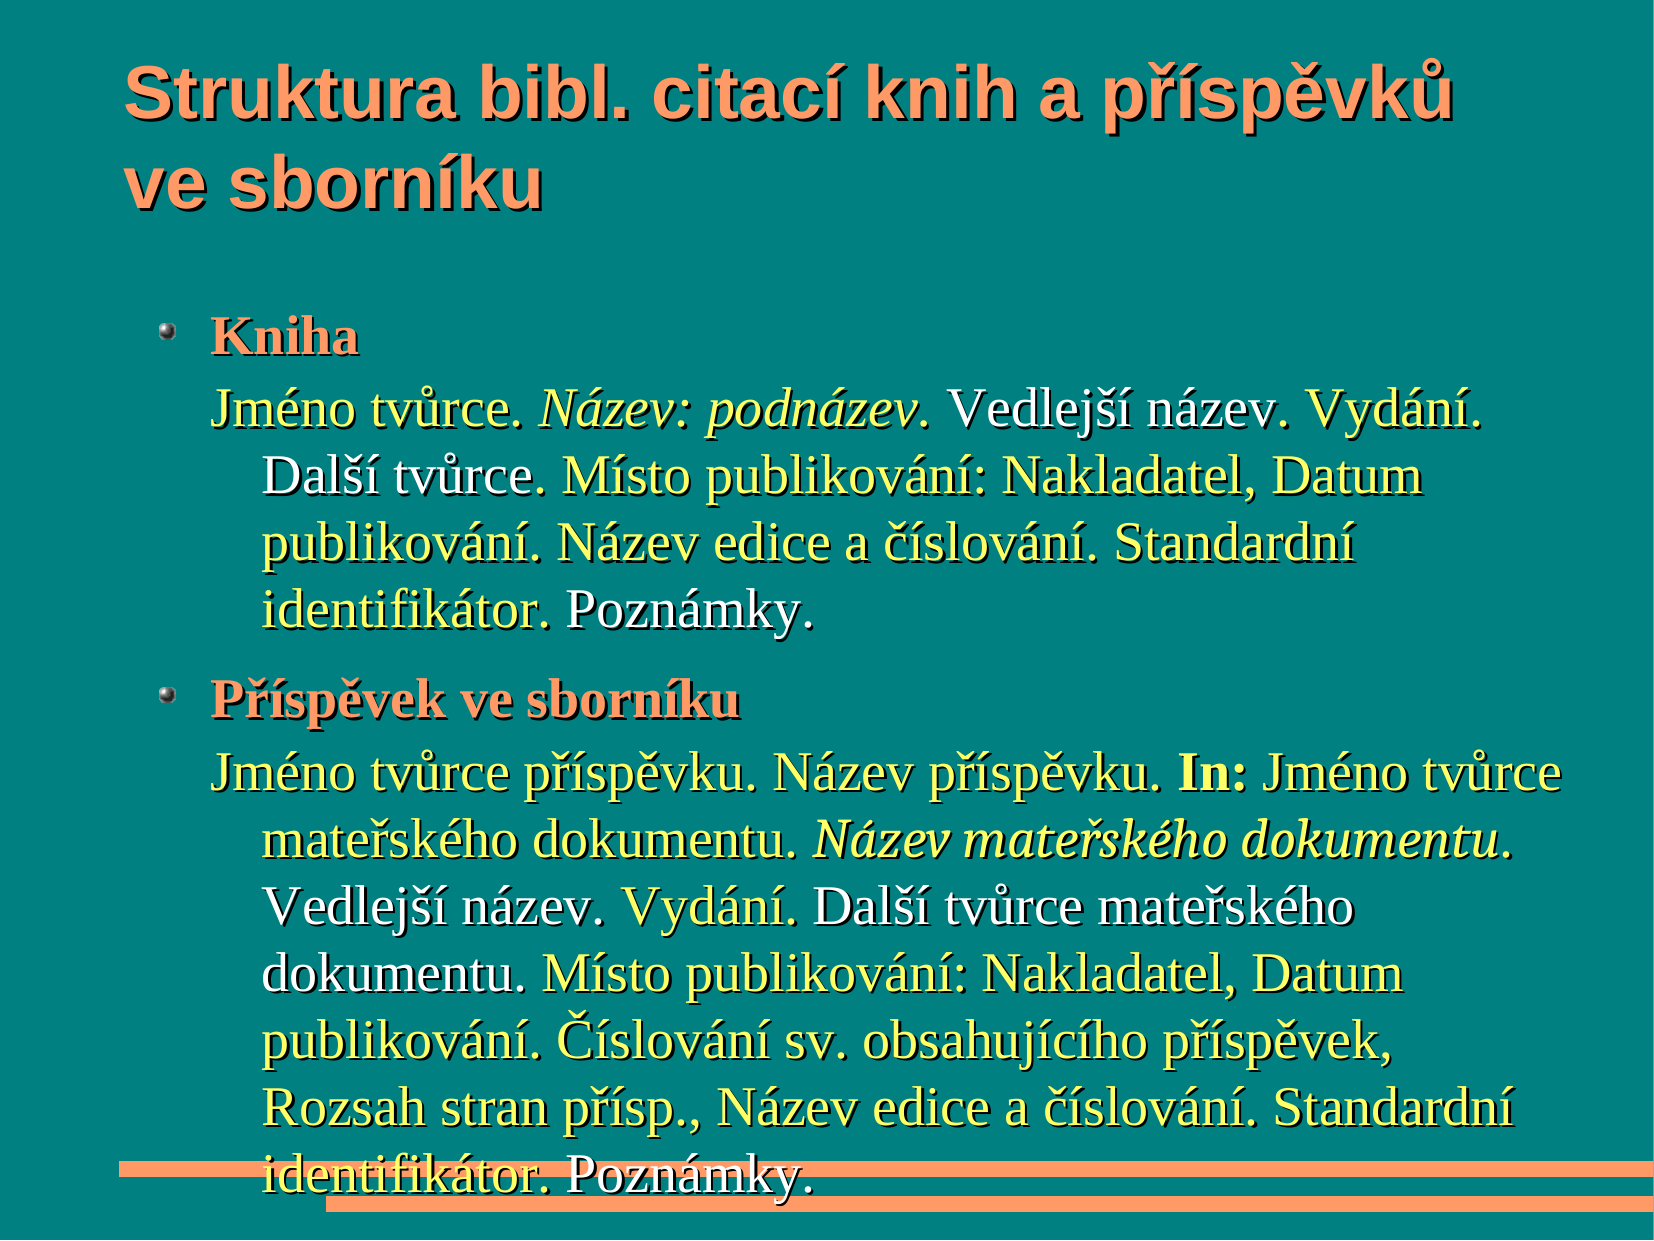

# Struktura bibl. citací knih a příspěvků ve sborníku
Kniha
Jméno tvůrce. Název: podnázev. Vedlejší název. Vydání. Další tvůrce. Místo publikování: Nakladatel, Datum publikování. Název edice a číslování. Standardní identifikátor. Poznámky.
Příspěvek ve sborníku
Jméno tvůrce příspěvku. Název příspěvku. In: Jméno tvůrce mateřského dokumentu. Název mateřského dokumentu. Vedlejší název. Vydání. Další tvůrce mateřského dokumentu. Místo publikování: Nakladatel, Datum publikování. Číslování sv. obsahujícího příspěvek, Rozsah stran přísp., Název edice a číslování. Standardní identifikátor. Poznámky.